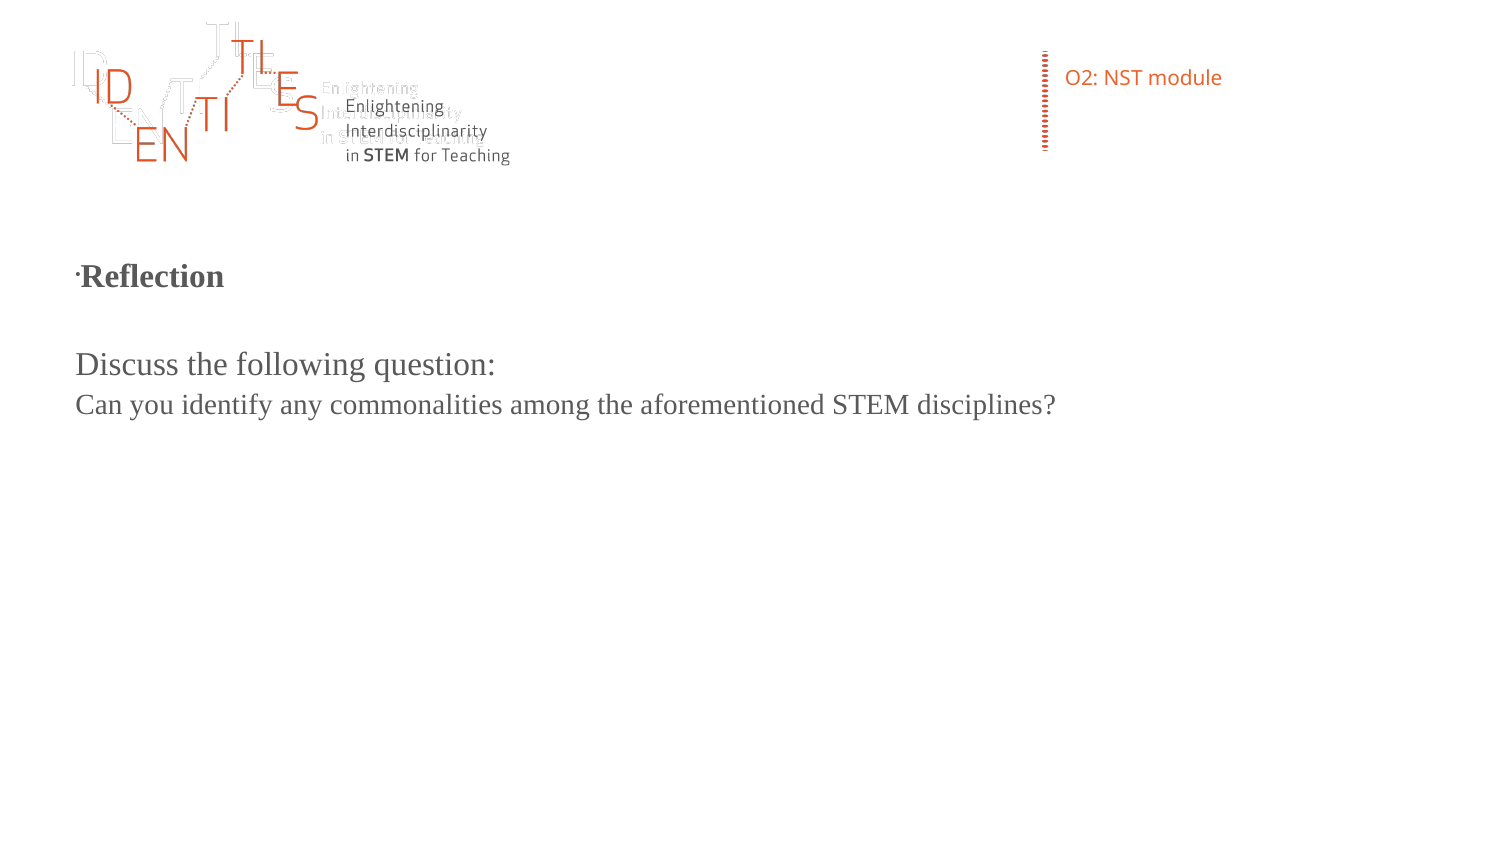

O2: NST module
Reflection
Discuss the following question:
Can you identify any commonalities among the aforementioned STEM disciplines?